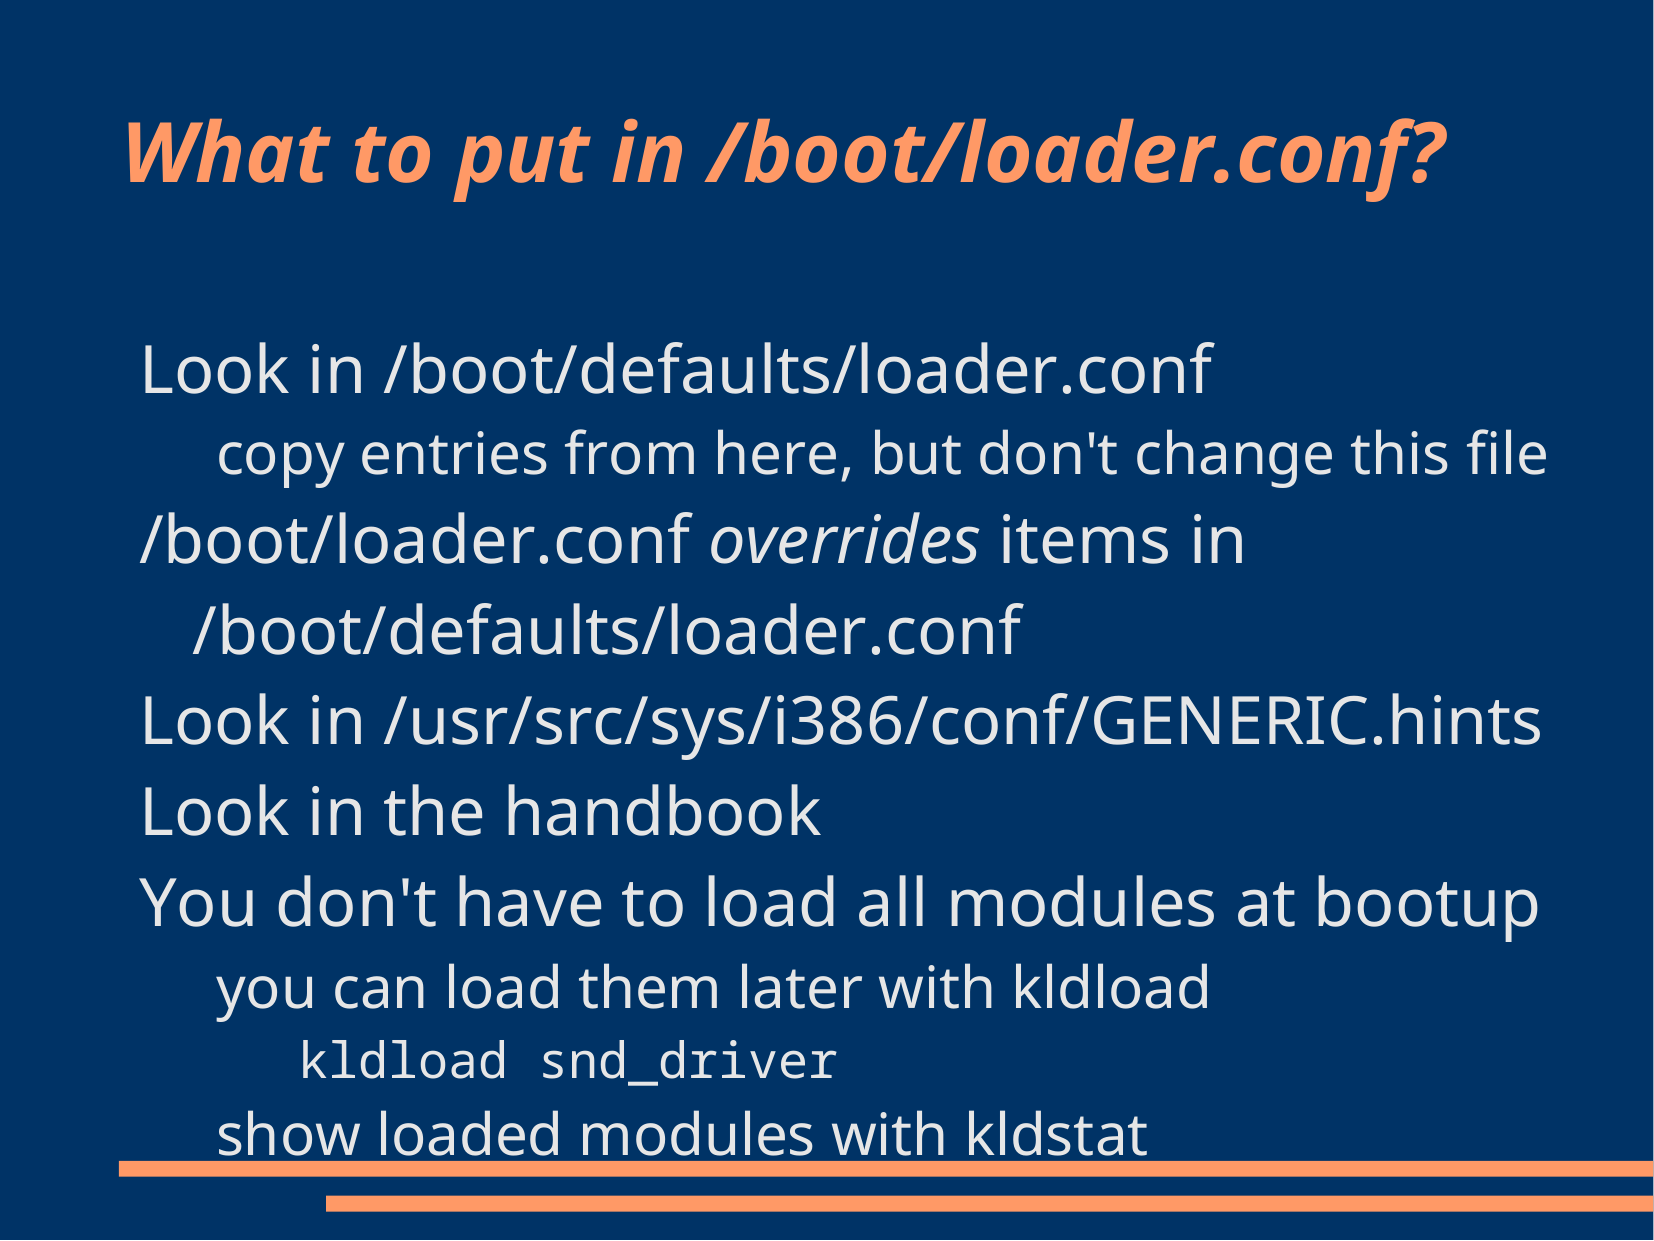

# What to put in /boot/loader.conf?
Look in /boot/defaults/loader.conf
copy entries from here, but don't change this file
/boot/loader.conf overrides items in /boot/defaults/loader.conf
Look in /usr/src/sys/i386/conf/GENERIC.hints
Look in the handbook
You don't have to load all modules at bootup
you can load them later with kldload
kldload snd_driver
show loaded modules with kldstat